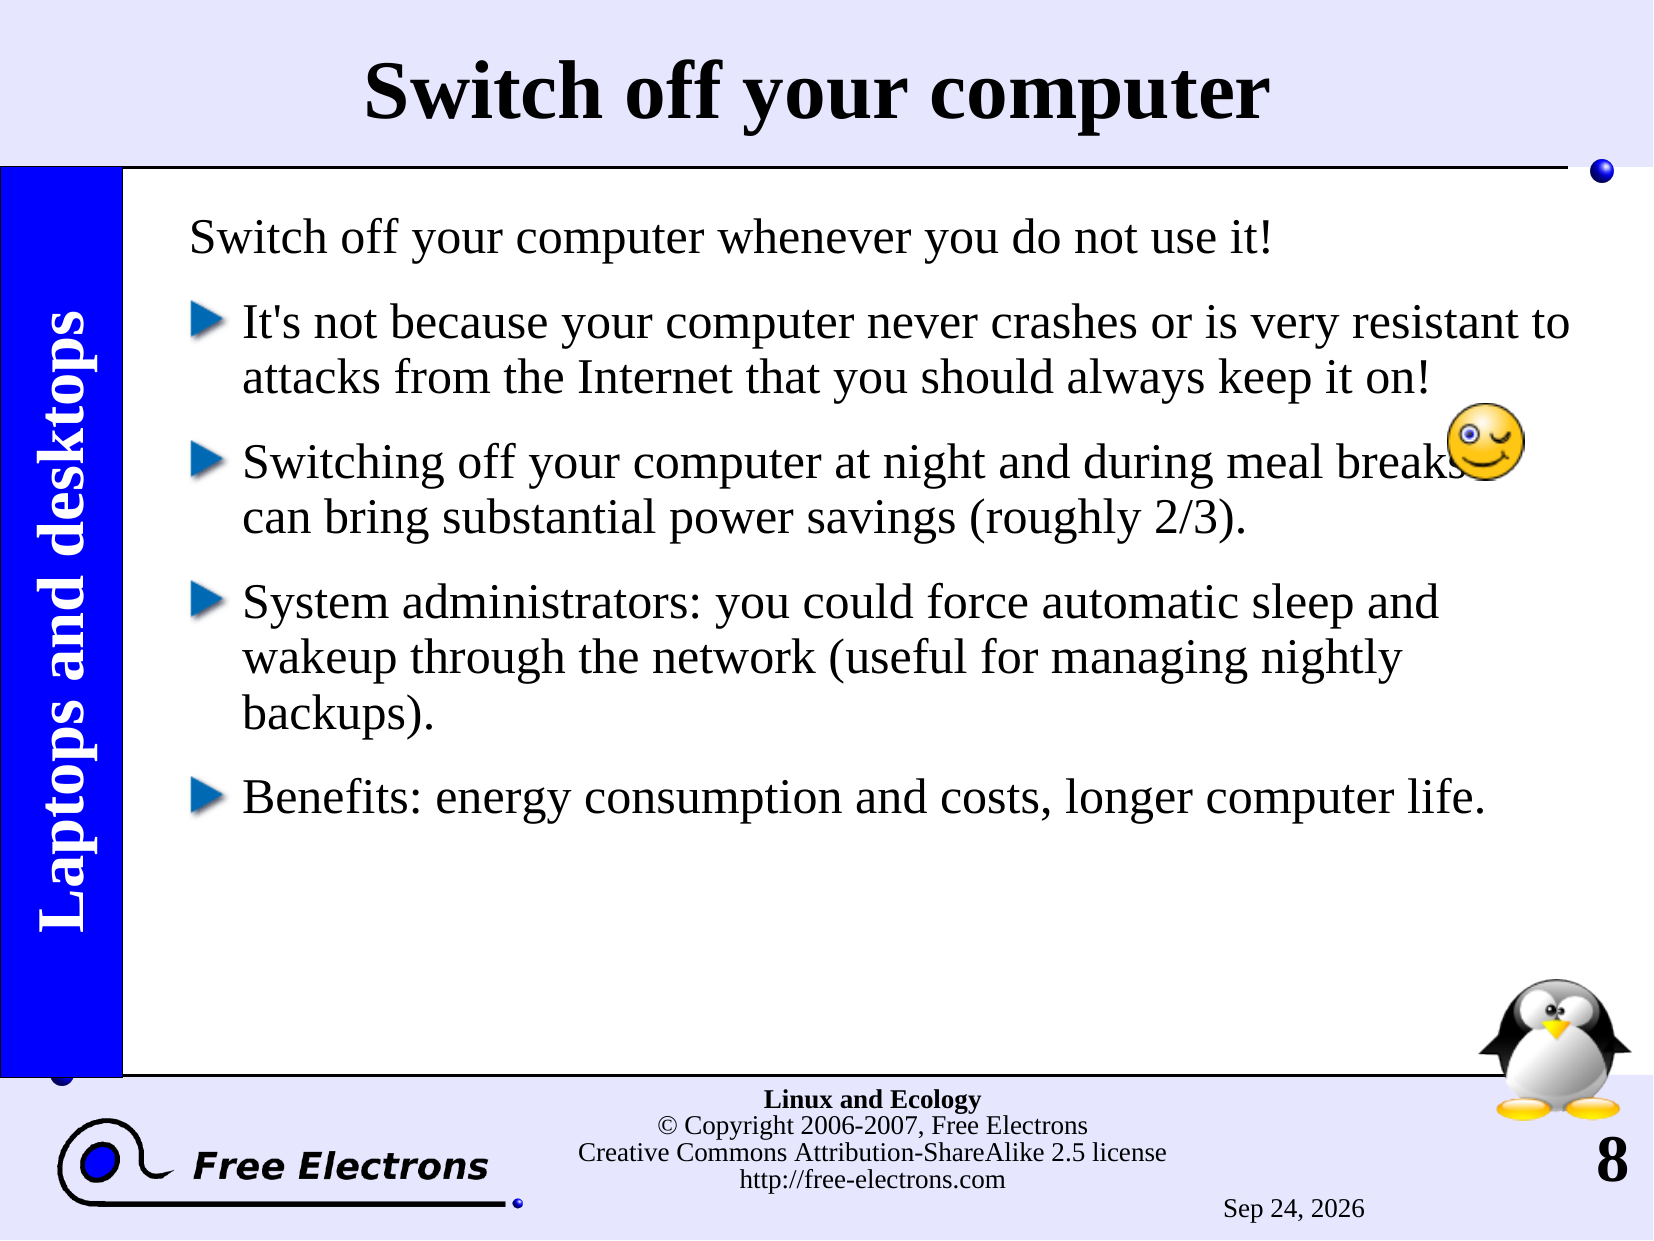

# Switch off your computer
Switch off your computer whenever you do not use it!
It's not because your computer never crashes or is very resistant to attacks from the Internet that you should always keep it on!
Switching off your computer at night and during meal breaks
can bring substantial power savings (roughly 2/3).
System administrators: you could force automatic sleep and wakeup through the network (useful for managing nightly backups).
Benefits: energy consumption and costs, longer computer life.
Laptops and desktops